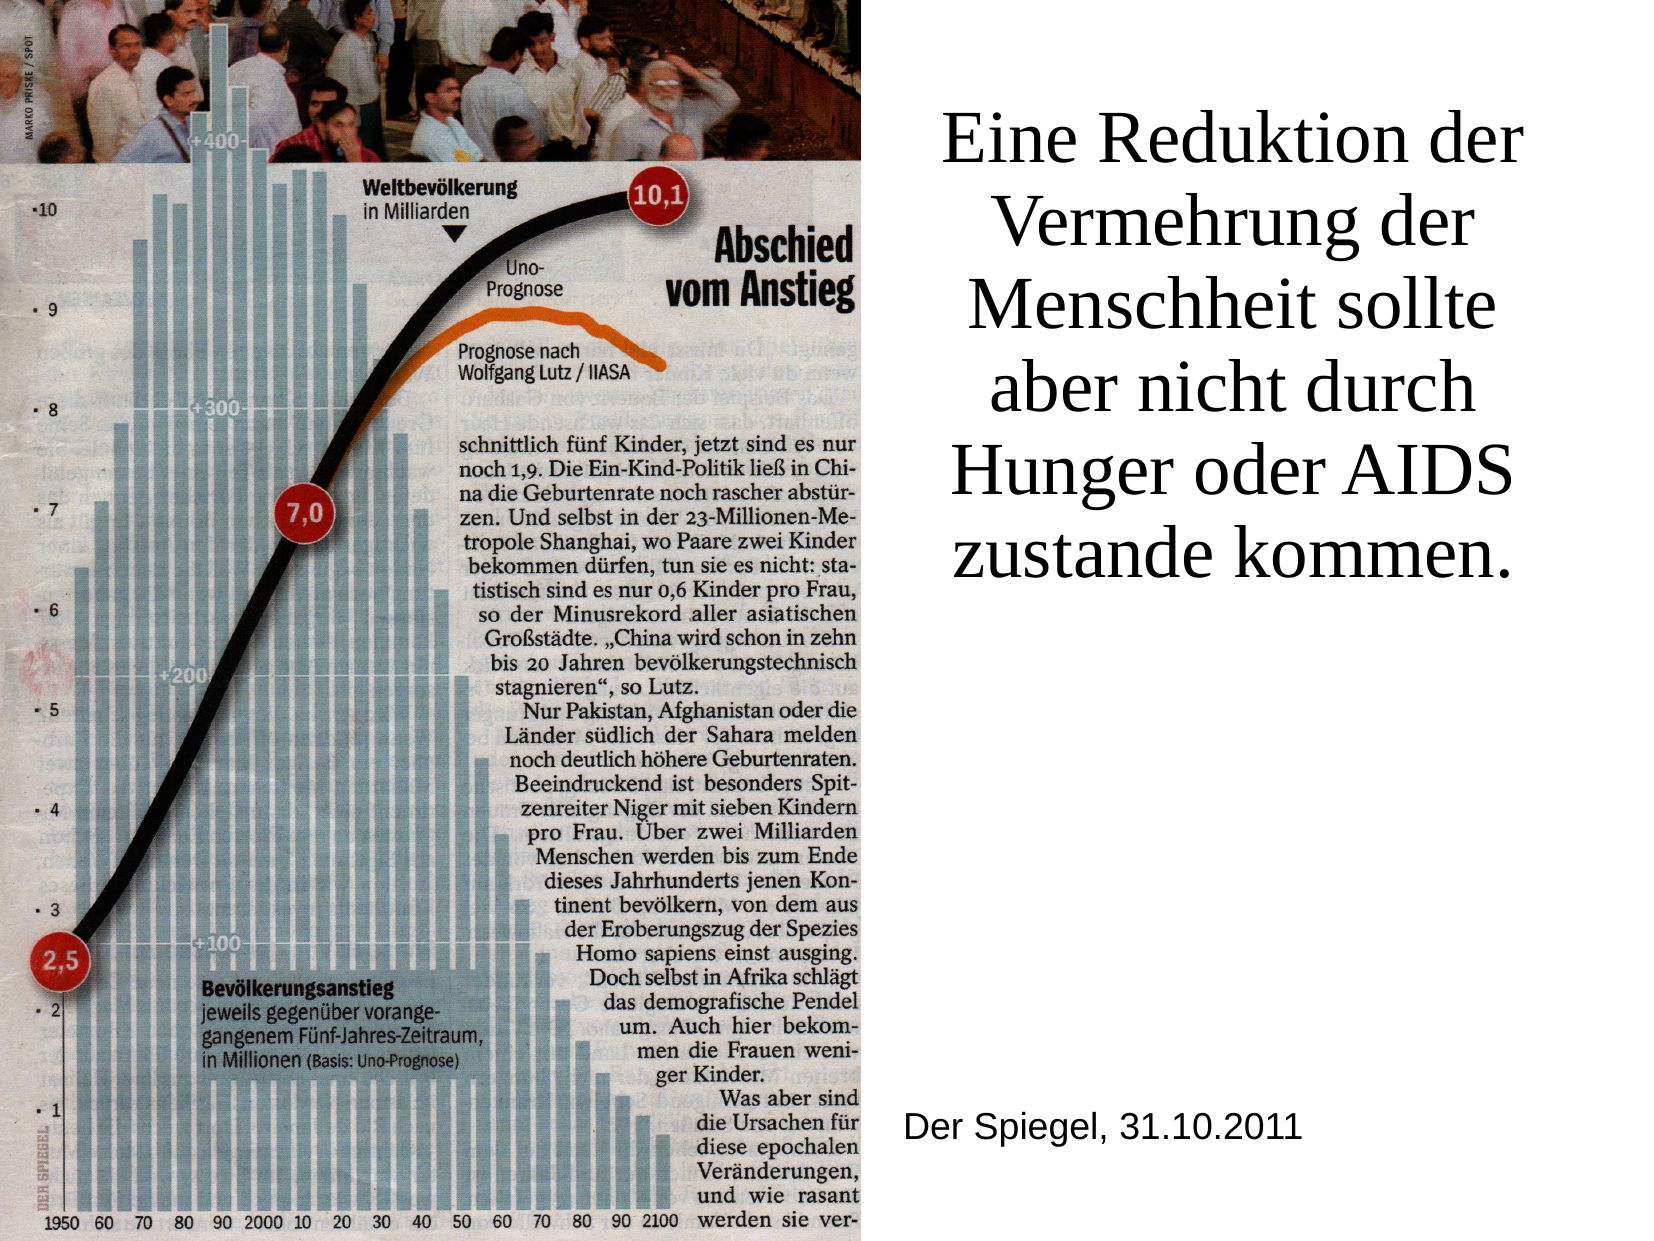

Eine Reduktion der Vermehrung der Menschheit sollte aber nicht durch Hunger oder AIDS zustande kommen.
Der Spiegel, 31.10.2011